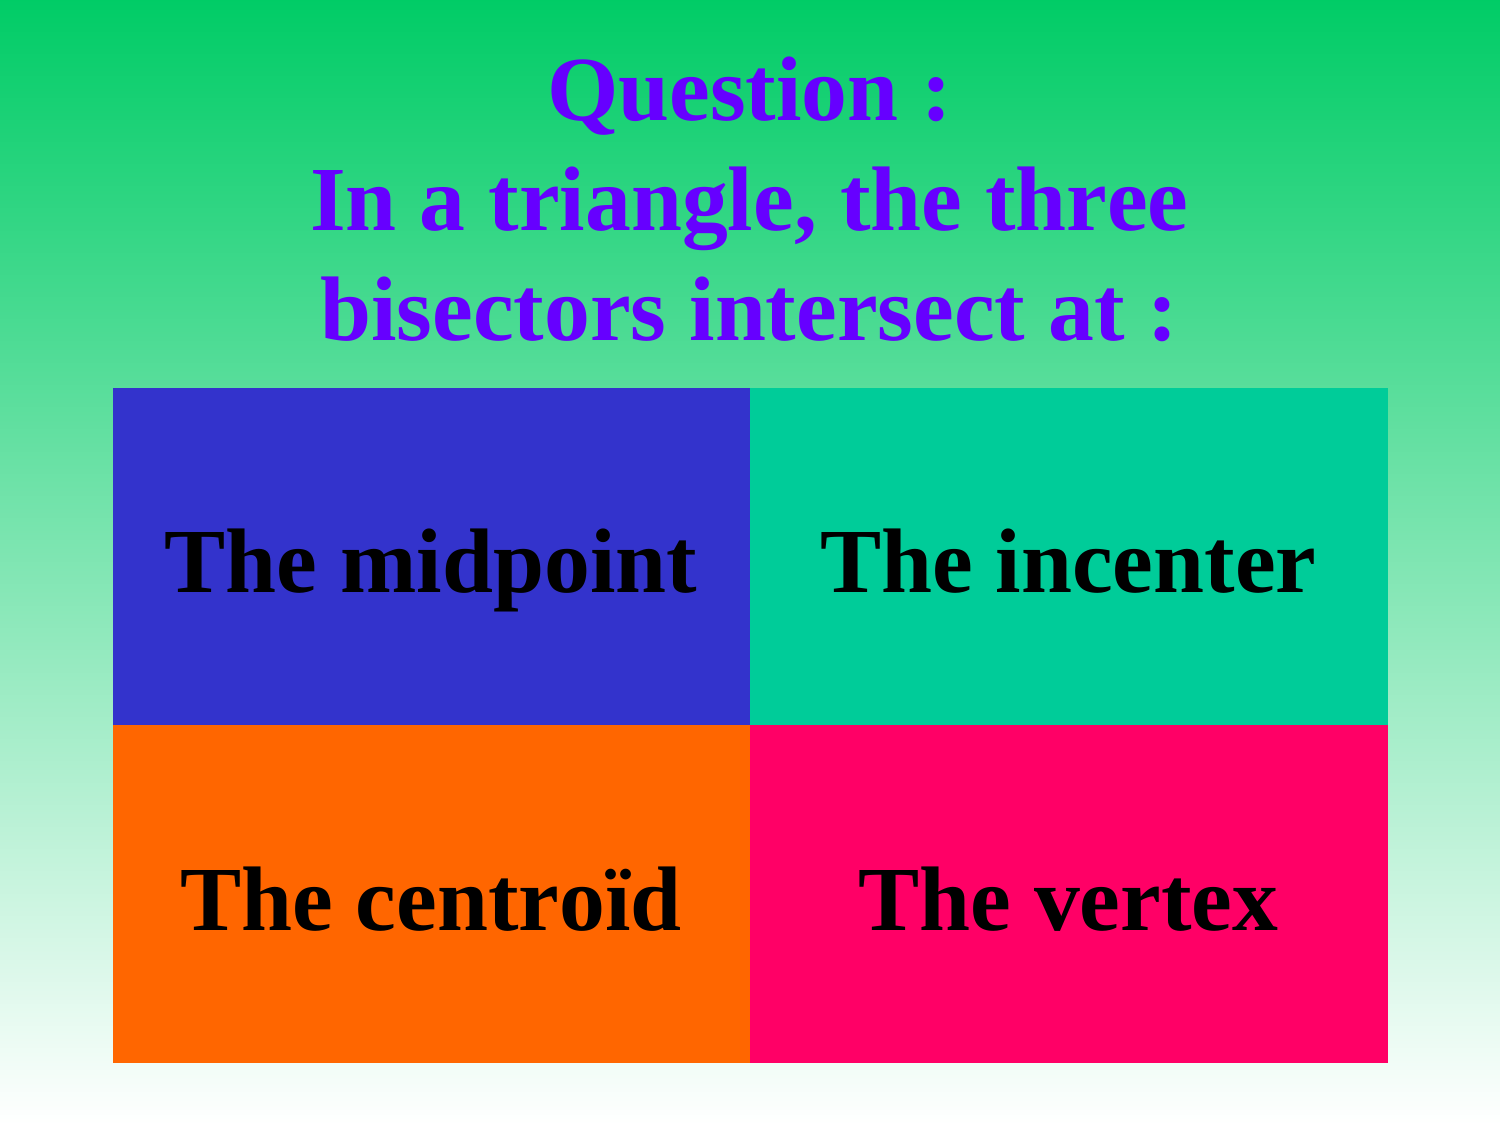

# Question : In a triangle, the three bisectors intersect at :
| The midpoint | The incenter |
| --- | --- |
| The centroïd | The vertex |